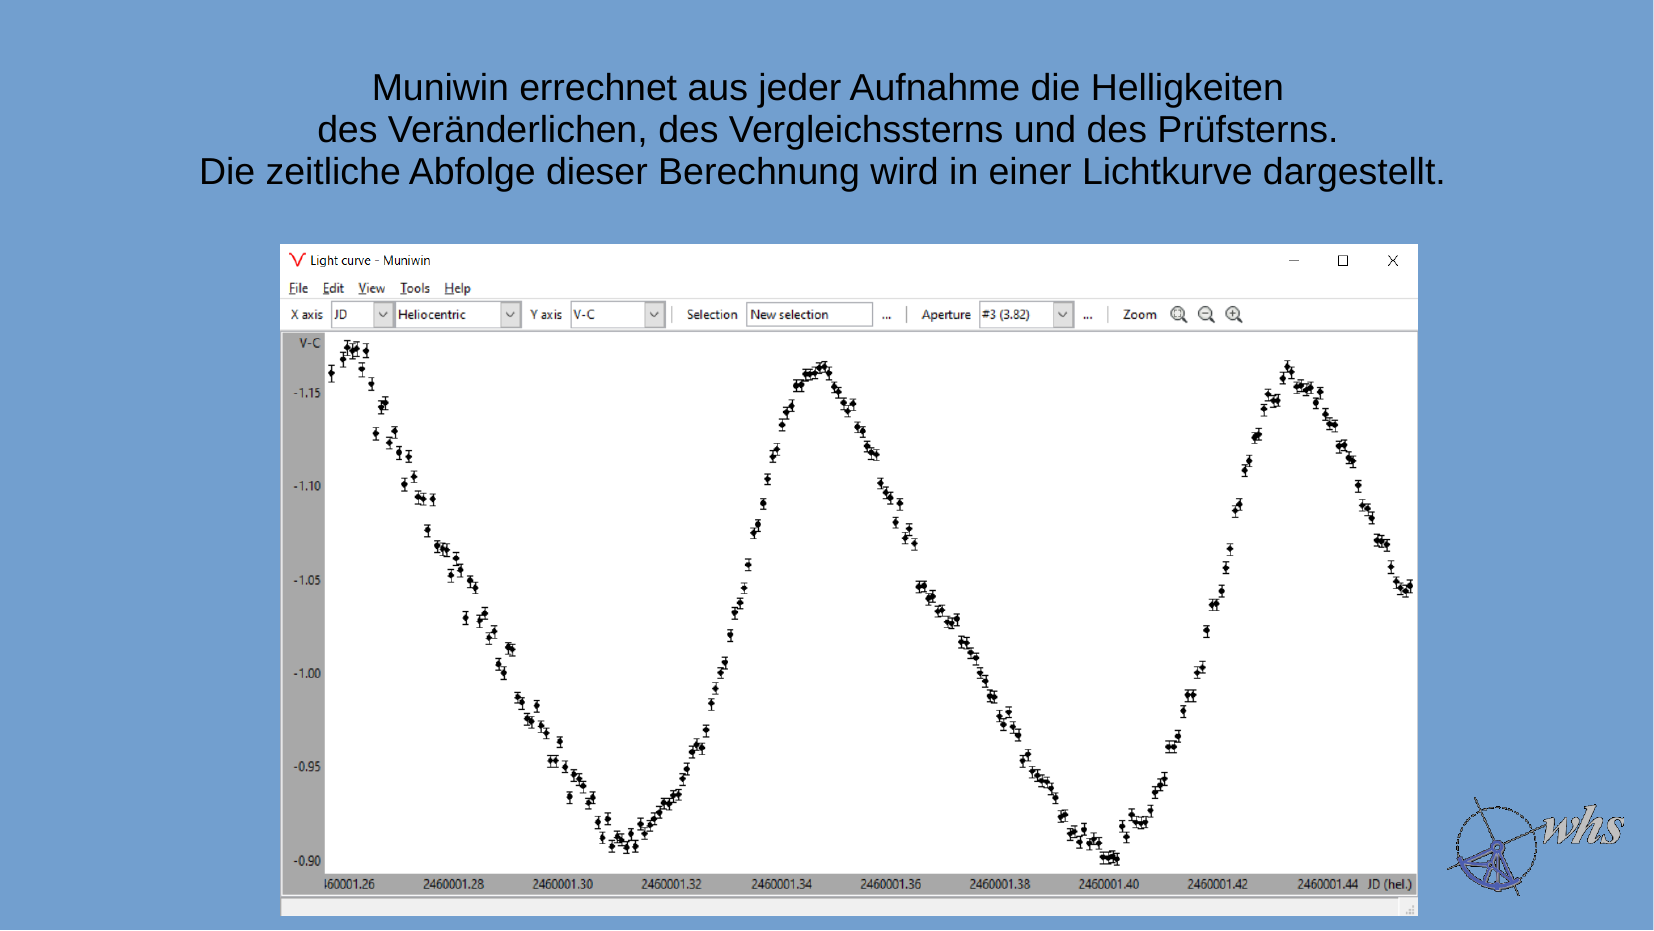

Muniwin errechnet aus jeder Aufnahme die Helligkeiten
des Veränderlichen, des Vergleichssterns und des Prüfsterns.
Die zeitliche Abfolge dieser Berechnung wird in einer Lichtkurve dargestellt.